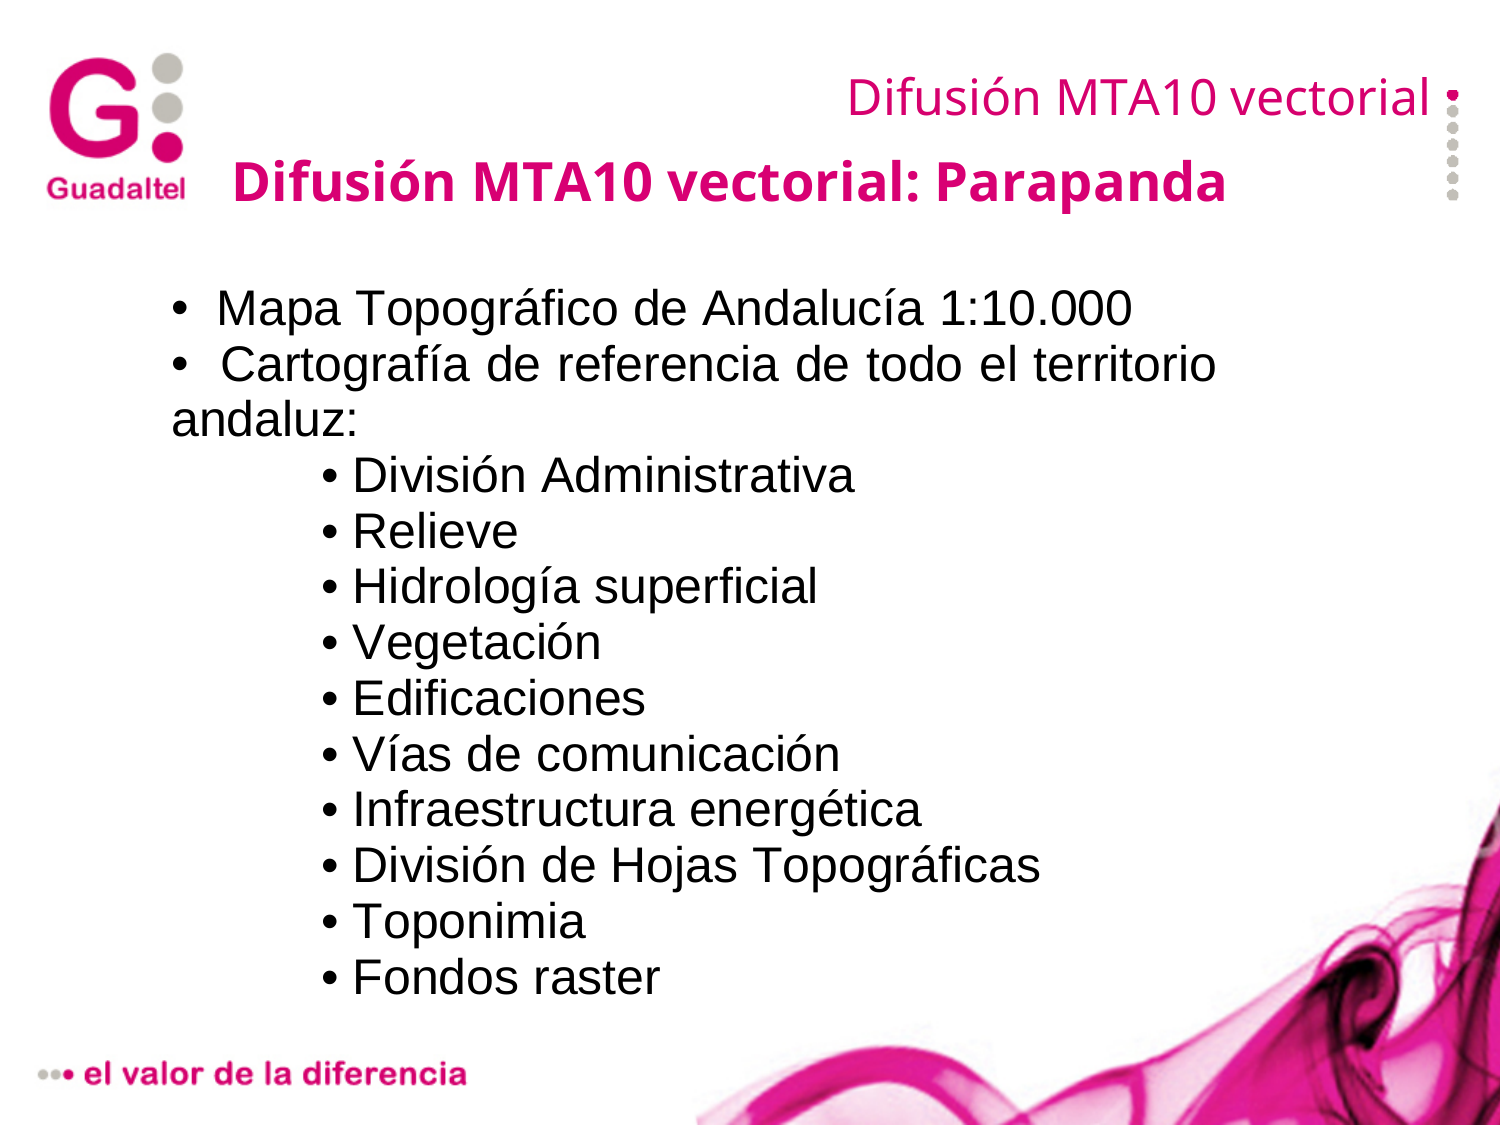

Difusión MTA10 vectorial
Difusión MTA10 vectorial: Parapanda
 Mapa Topográfico de Andalucía 1:10.000
 Cartografía de referencia de todo el territorio andaluz:
 División Administrativa
 Relieve
 Hidrología superficial
 Vegetación
 Edificaciones
 Vías de comunicación
 Infraestructura energética
 División de Hojas Topográficas
 Toponimia
 Fondos raster